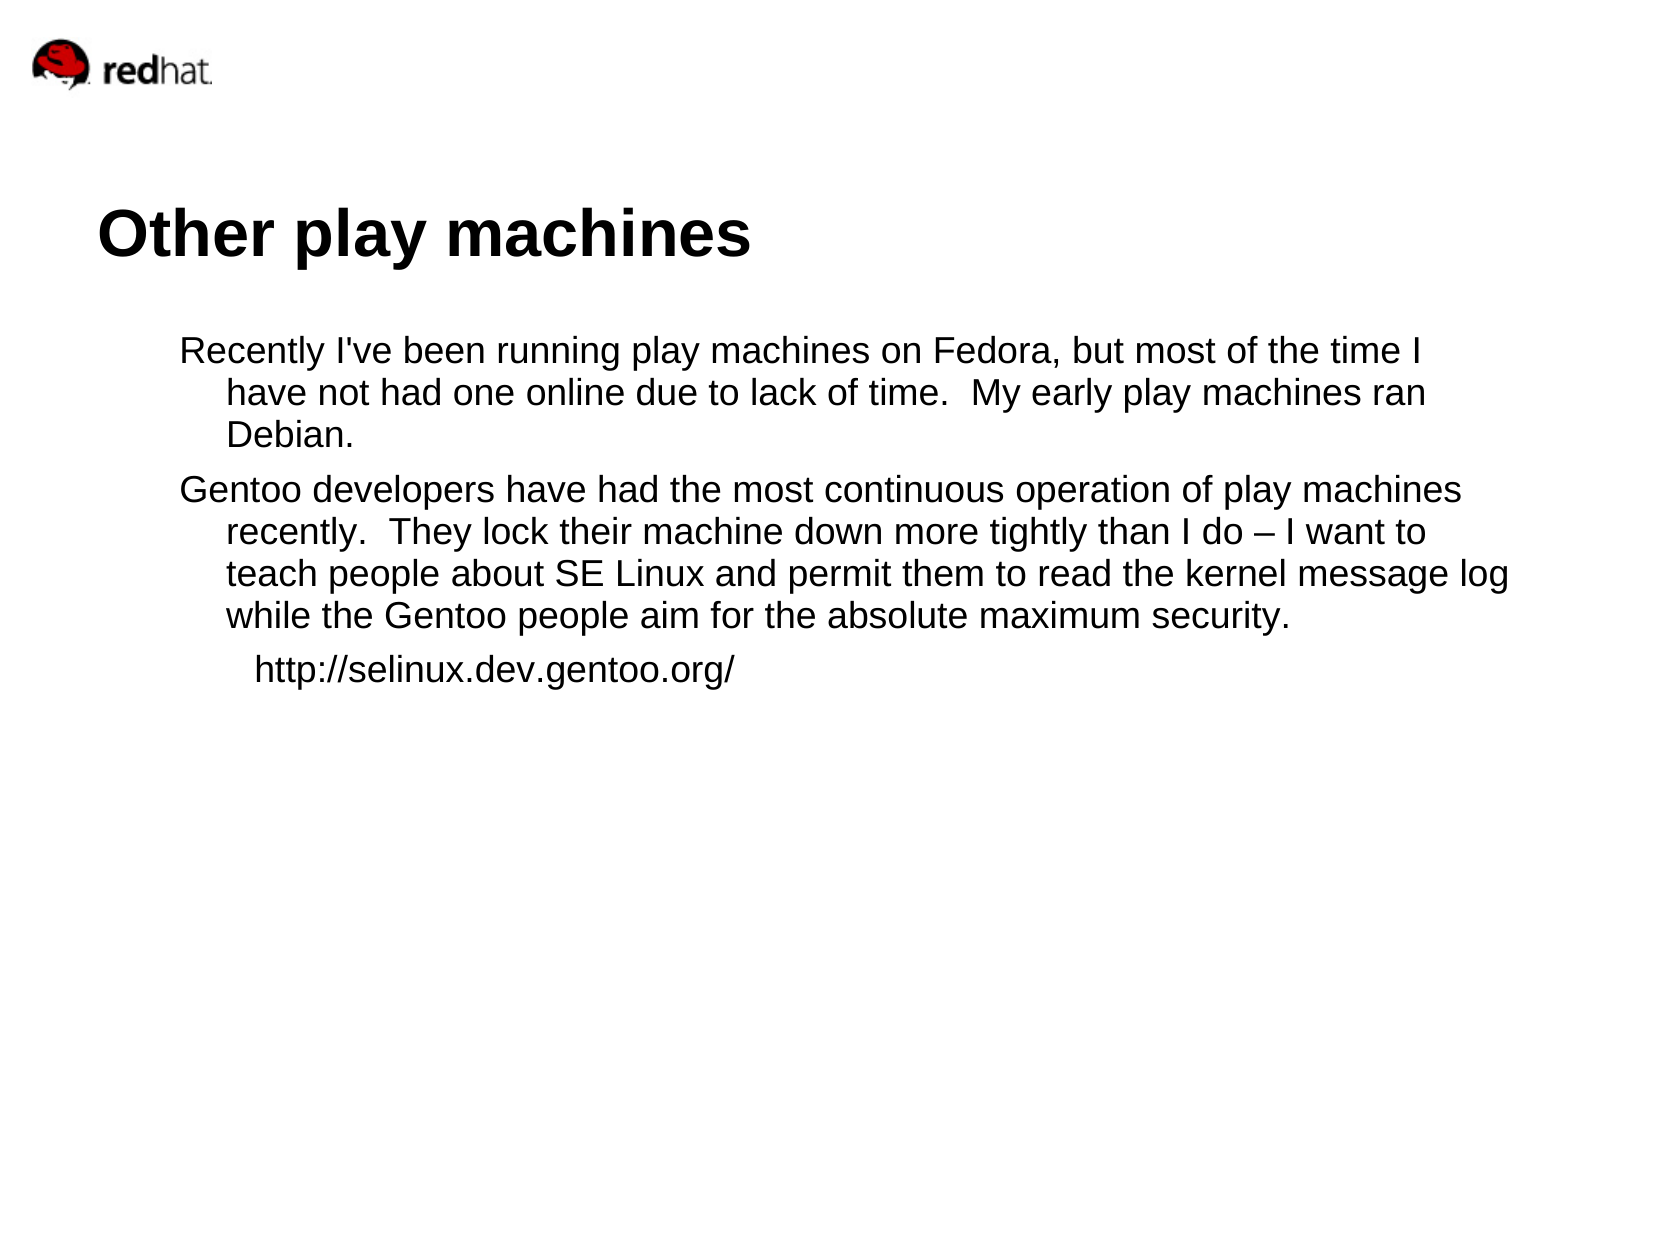

# Other play machines
Recently I've been running play machines on Fedora, but most of the time I have not had one online due to lack of time. My early play machines ran Debian.
Gentoo developers have had the most continuous operation of play machines recently. They lock their machine down more tightly than I do – I want to teach people about SE Linux and permit them to read the kernel message log while the Gentoo people aim for the absolute maximum security.
http://selinux.dev.gentoo.org/